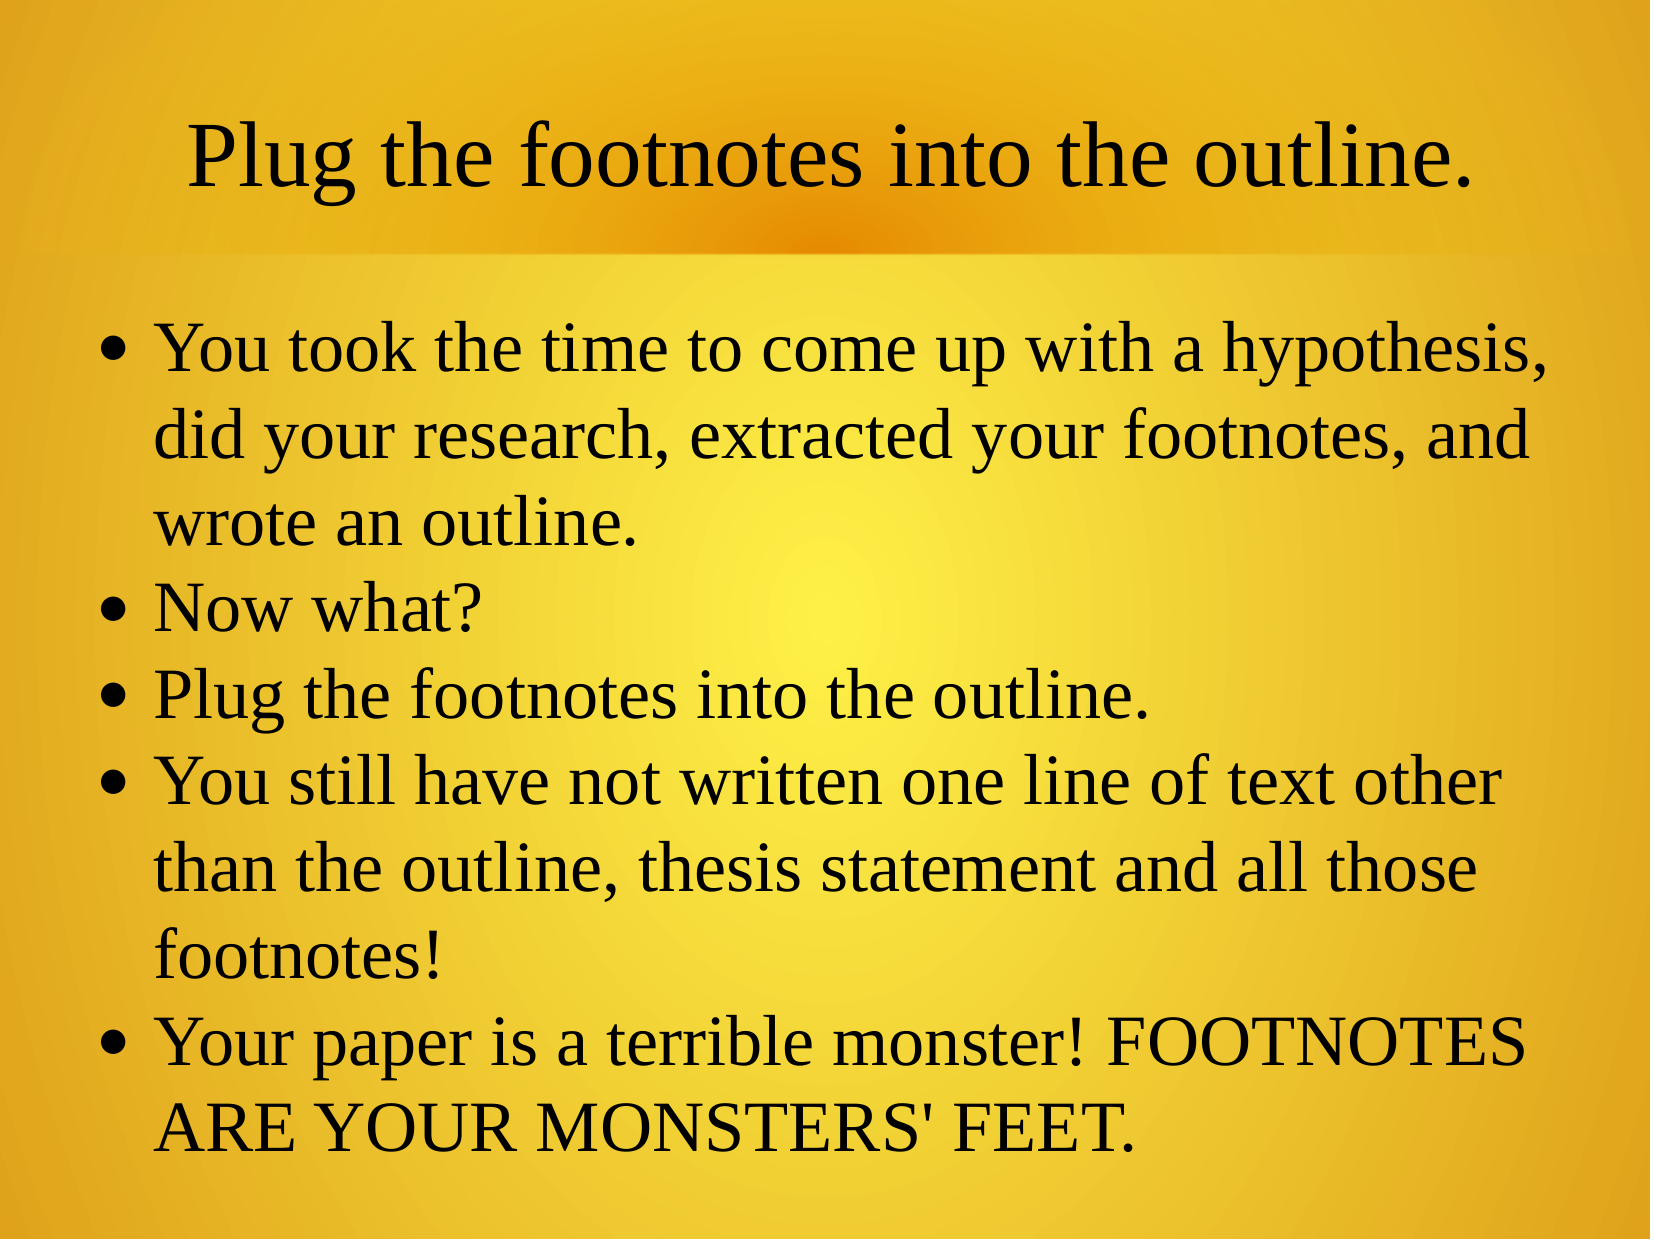

Plug the footnotes into the outline.
You took the time to come up with a hypothesis, did your research, extracted your footnotes, and wrote an outline.
Now what?
Plug the footnotes into the outline.
You still have not written one line of text other than the outline, thesis statement and all those footnotes!
Your paper is a terrible monster! FOOTNOTES ARE YOUR MONSTERS' FEET.